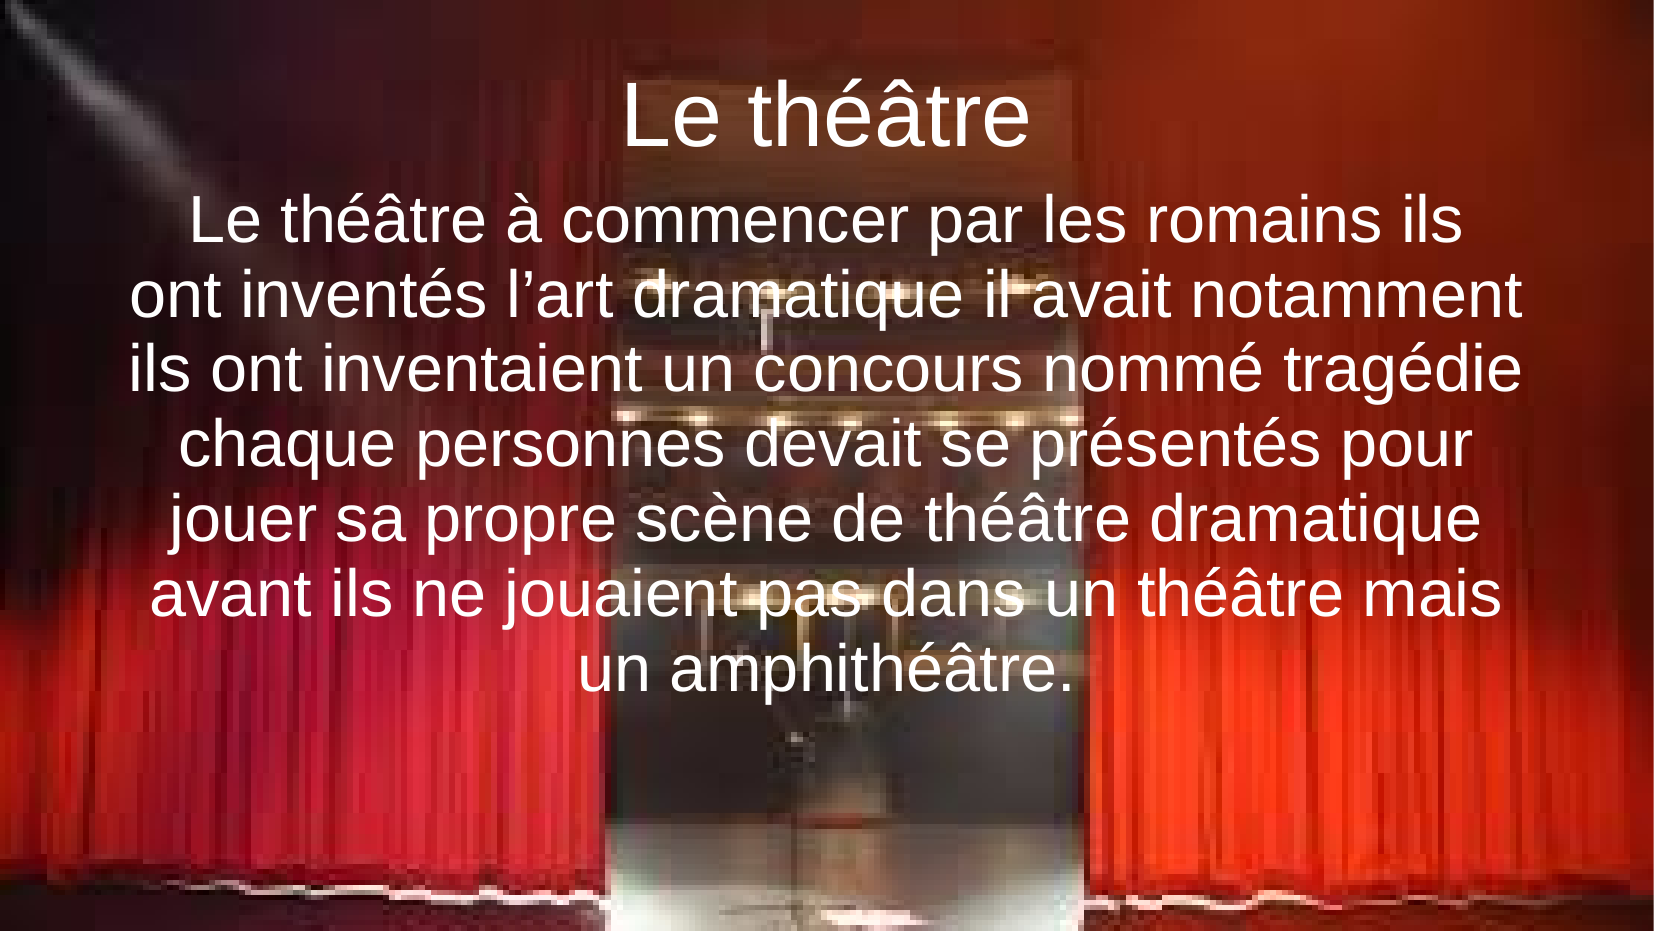

# Le théâtre
Le théâtre à commencer par les romains ils
ont inventés l’art dramatique il avait notamment ils ont inventaient un concours nommé tragédie chaque personnes devait se présentés pour jouer sa propre scène de théâtre dramatique avant ils ne jouaient pas dans un théâtre mais un amphithéâtre.